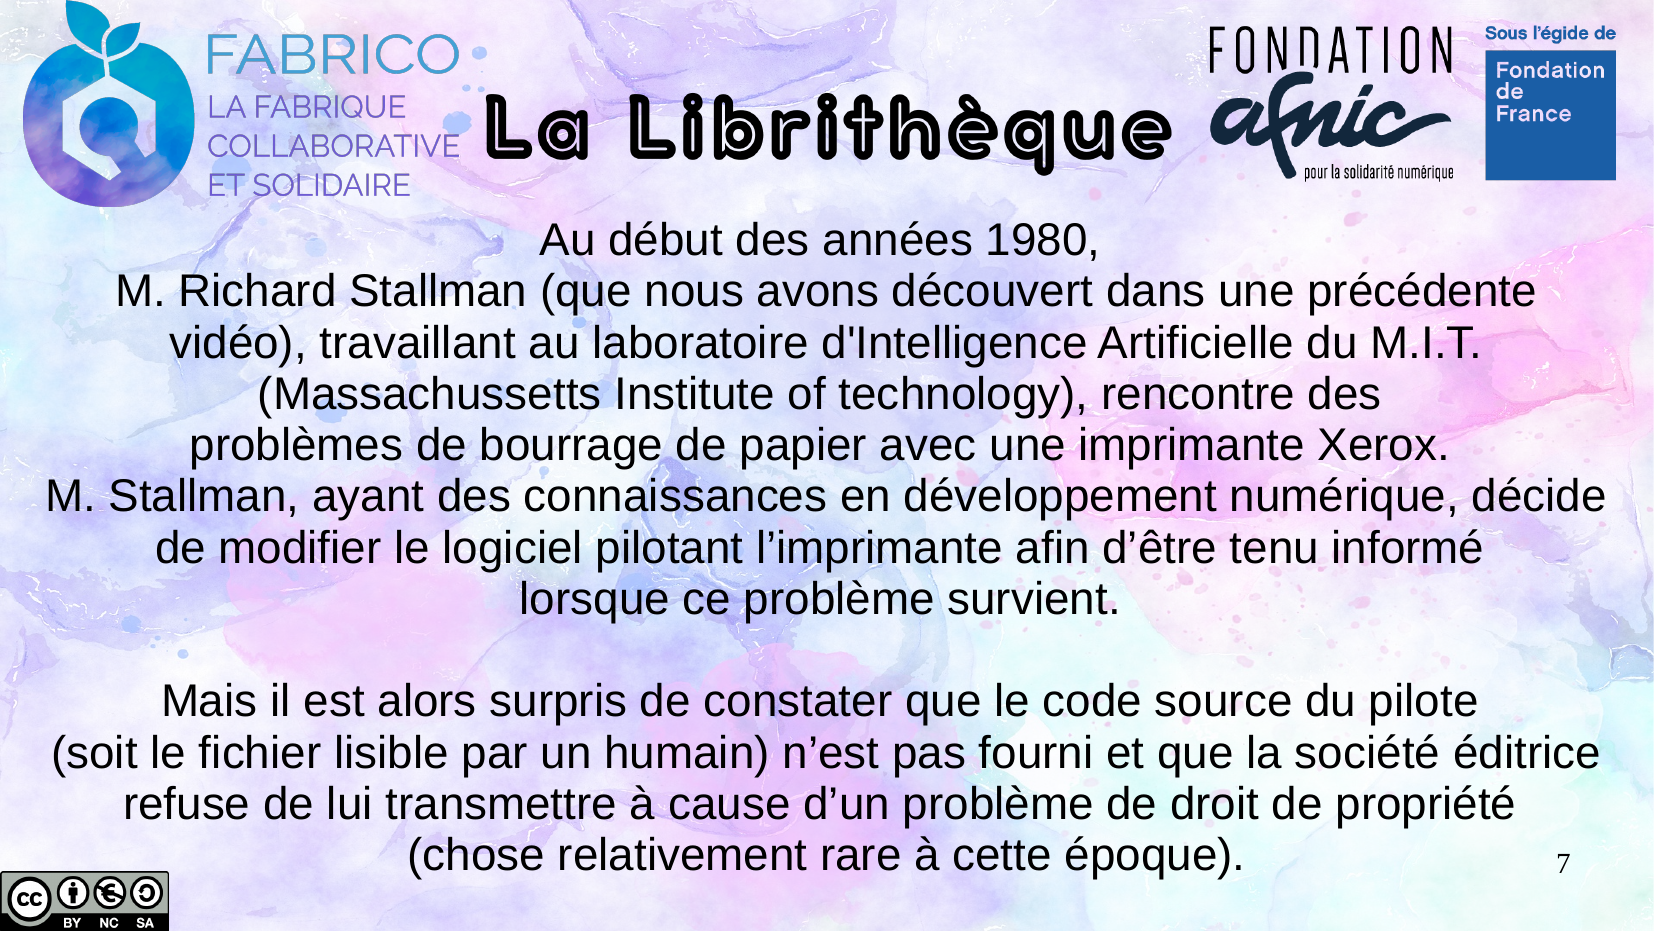

#
Au début des années 1980,
M. Richard Stallman (que nous avons découvert dans une précédente vidéo), travaillant au laboratoire d'Intelligence Artificielle du M.I.T. (Massachussetts Institute of technology), rencontre des
problèmes de bourrage de papier avec une imprimante Xerox.
M. Stallman, ayant des connaissances en développement numérique, décide de modifier le logiciel pilotant l’imprimante afin d’être tenu informé
lorsque ce problème survient.
Mais il est alors surpris de constater que le code source du pilote
(soit le fichier lisible par un humain) n’est pas fourni et que la société éditrice refuse de lui transmettre à cause d’un problème de droit de propriété
(chose relativement rare à cette époque).
7